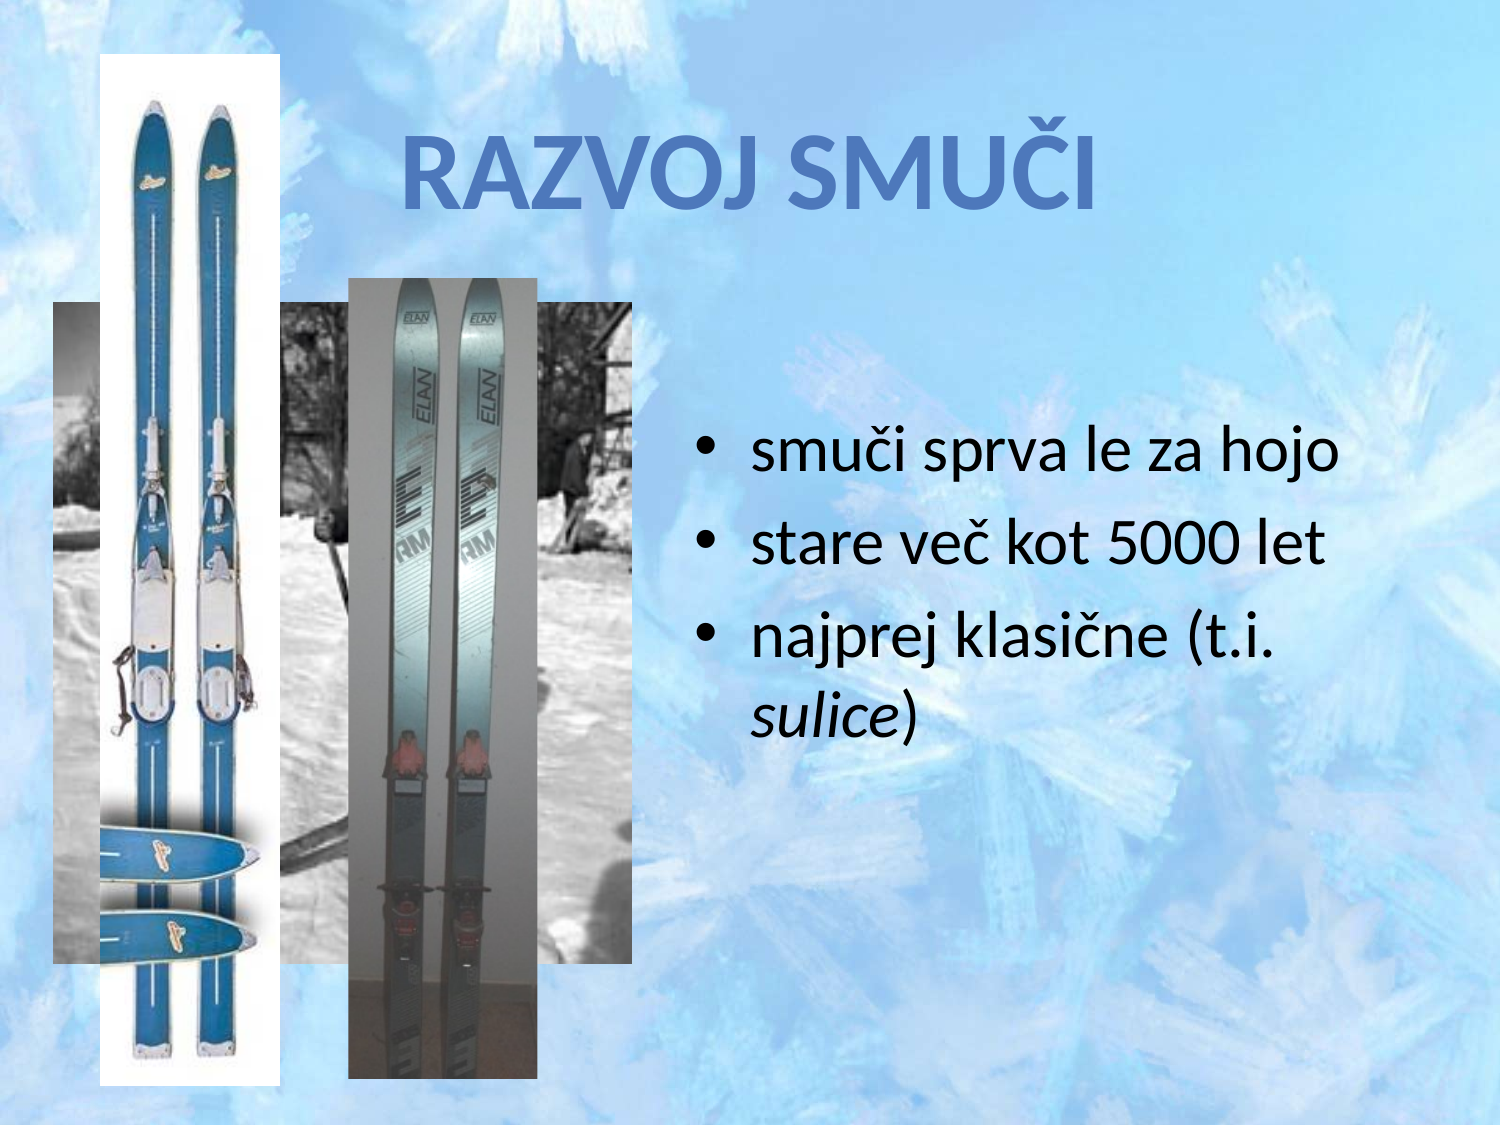

RAZVOJ SMUČI
# smuči sprva le za hojo
stare več kot 5000 let
najprej klasične (t.i. sulice)